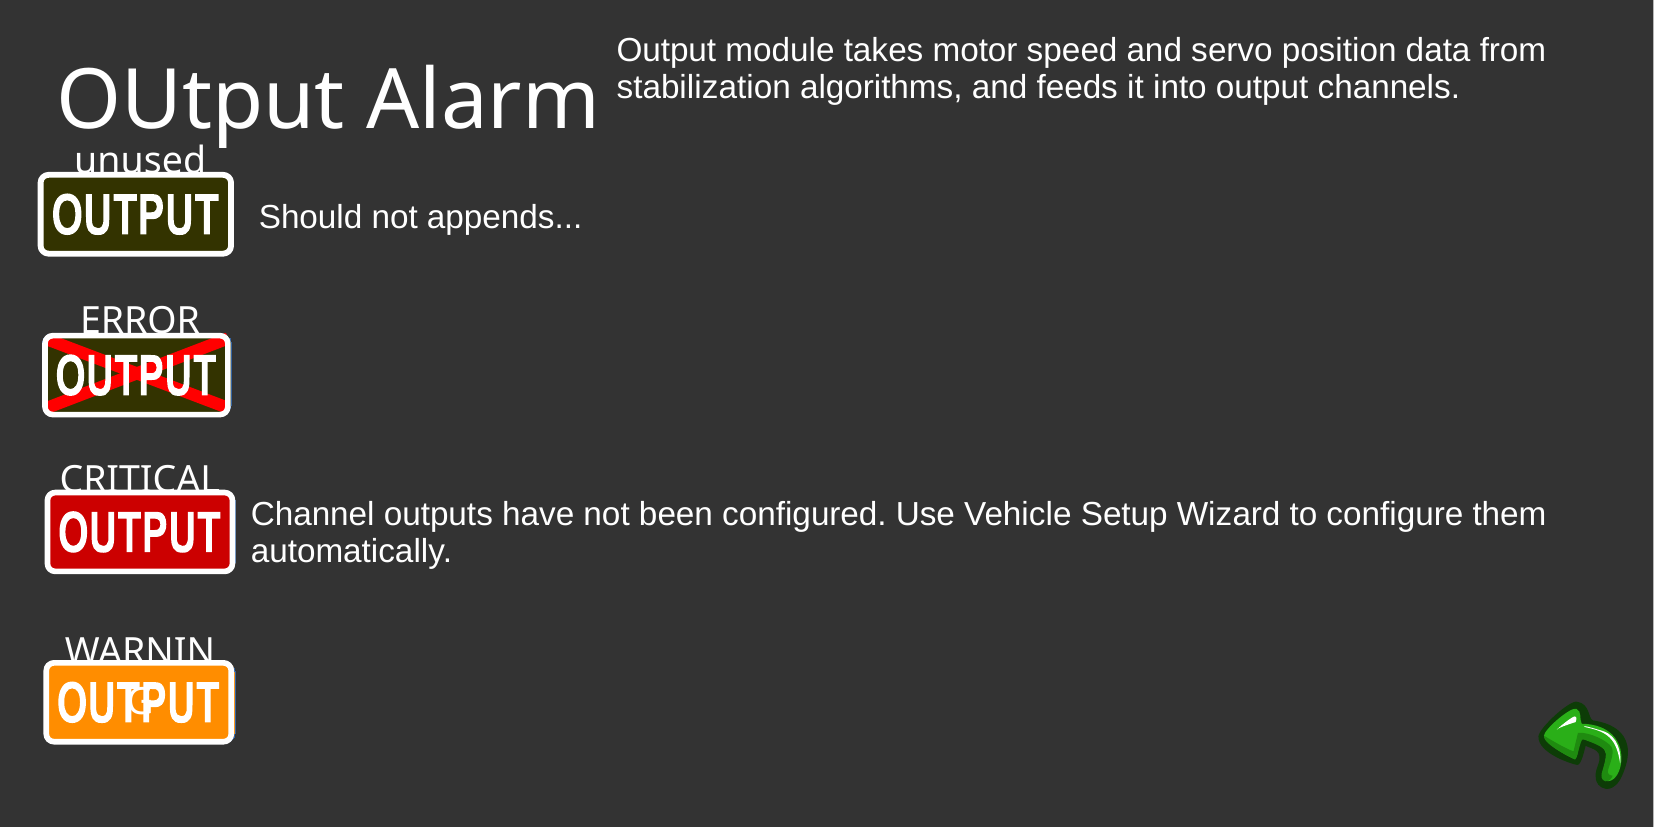

Output module takes motor speed and servo position data from stabilization algorithms, and feeds it into output channels.
OUtput Alarm
unused
 Should not appends...
ERROR
CRITICAL
Channel outputs have not been configured. Use Vehicle Setup Wizard to configure them automatically.
WARNING